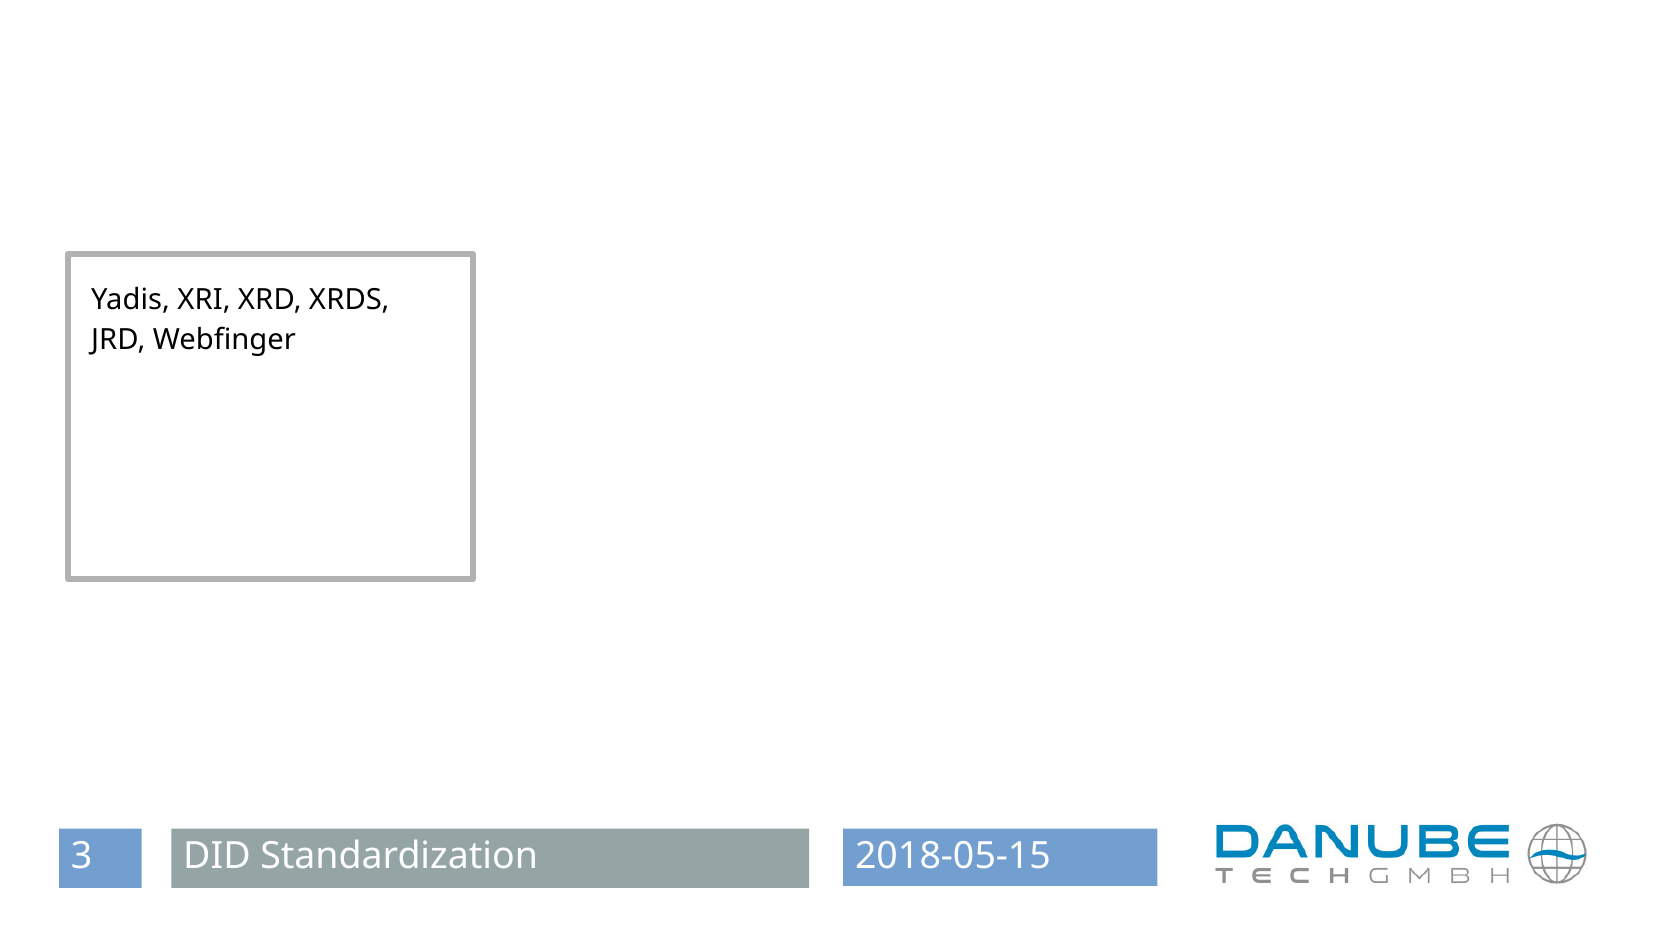

Yadis, XRI, XRD, XRDS,
JRD, Webfinger
3
DID Standardization
2018-05-15